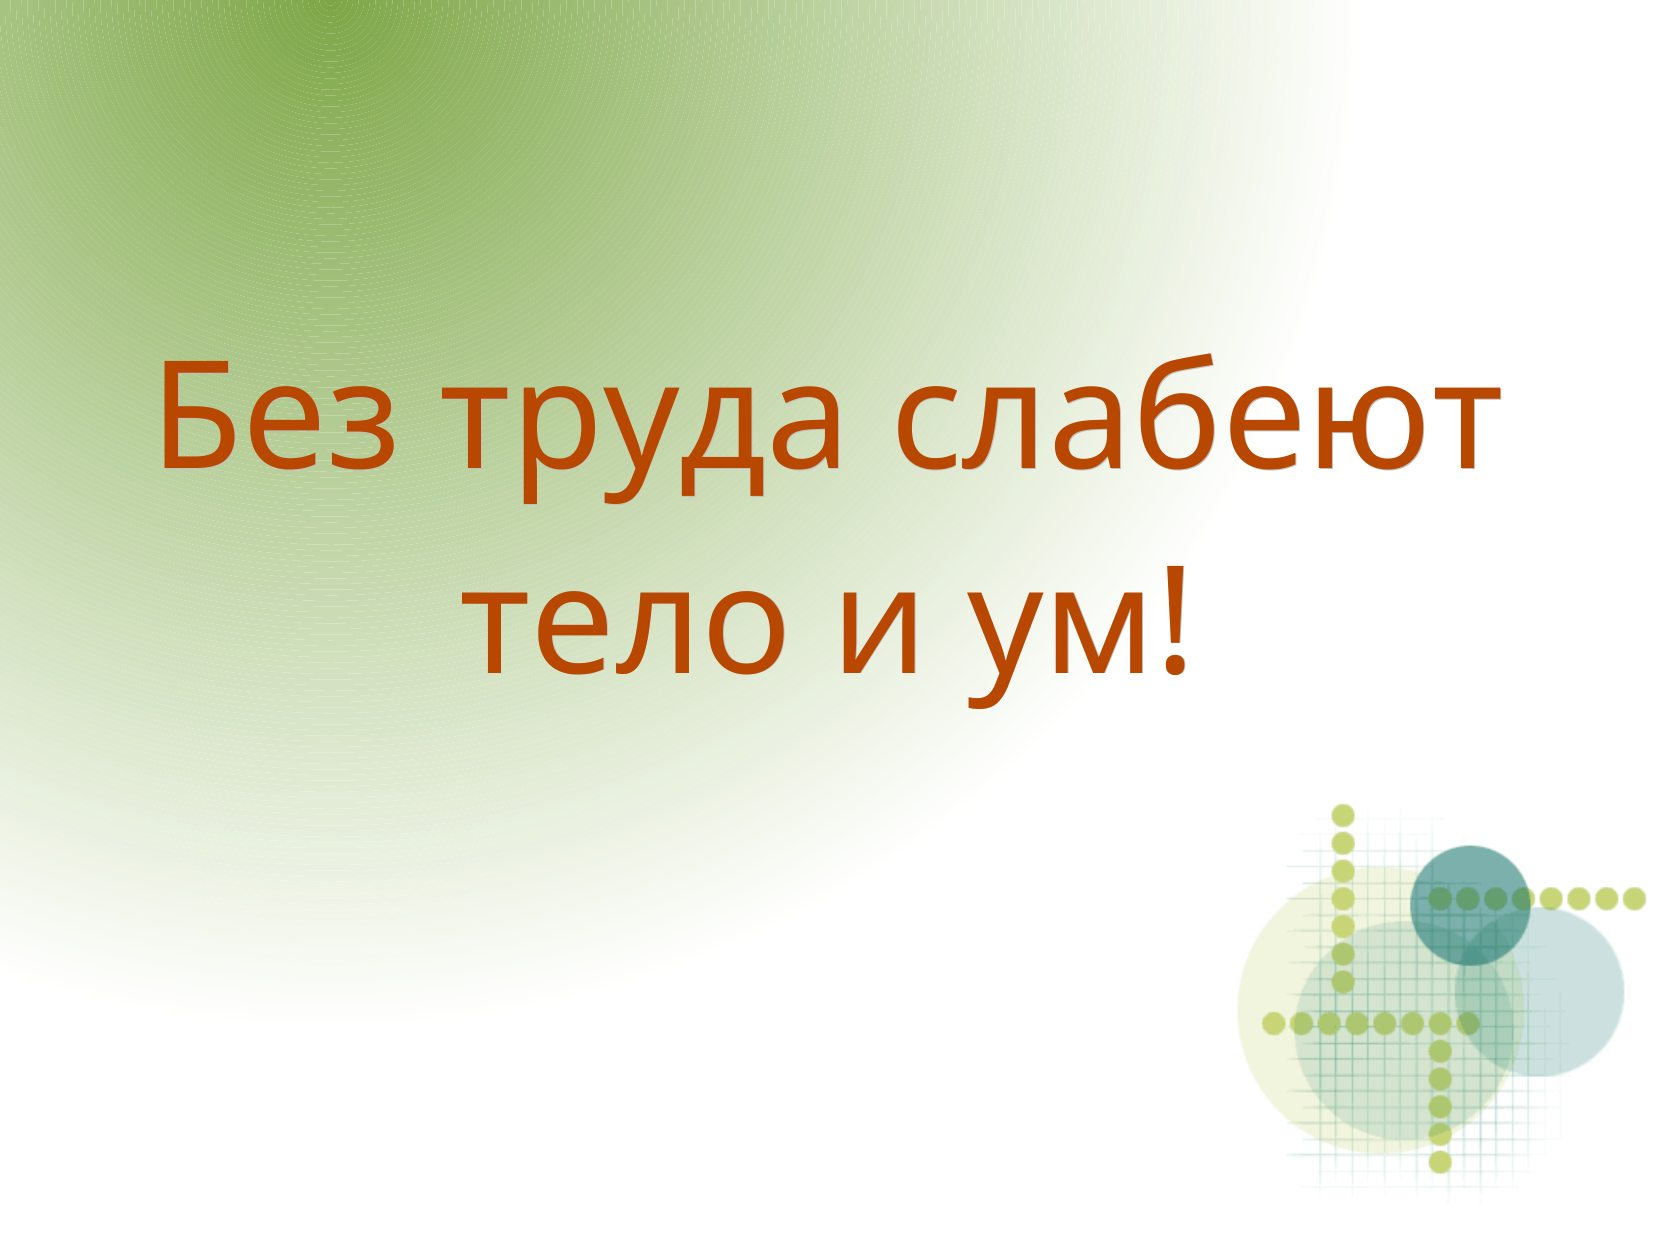

# Без труда слабеют тело и ум!